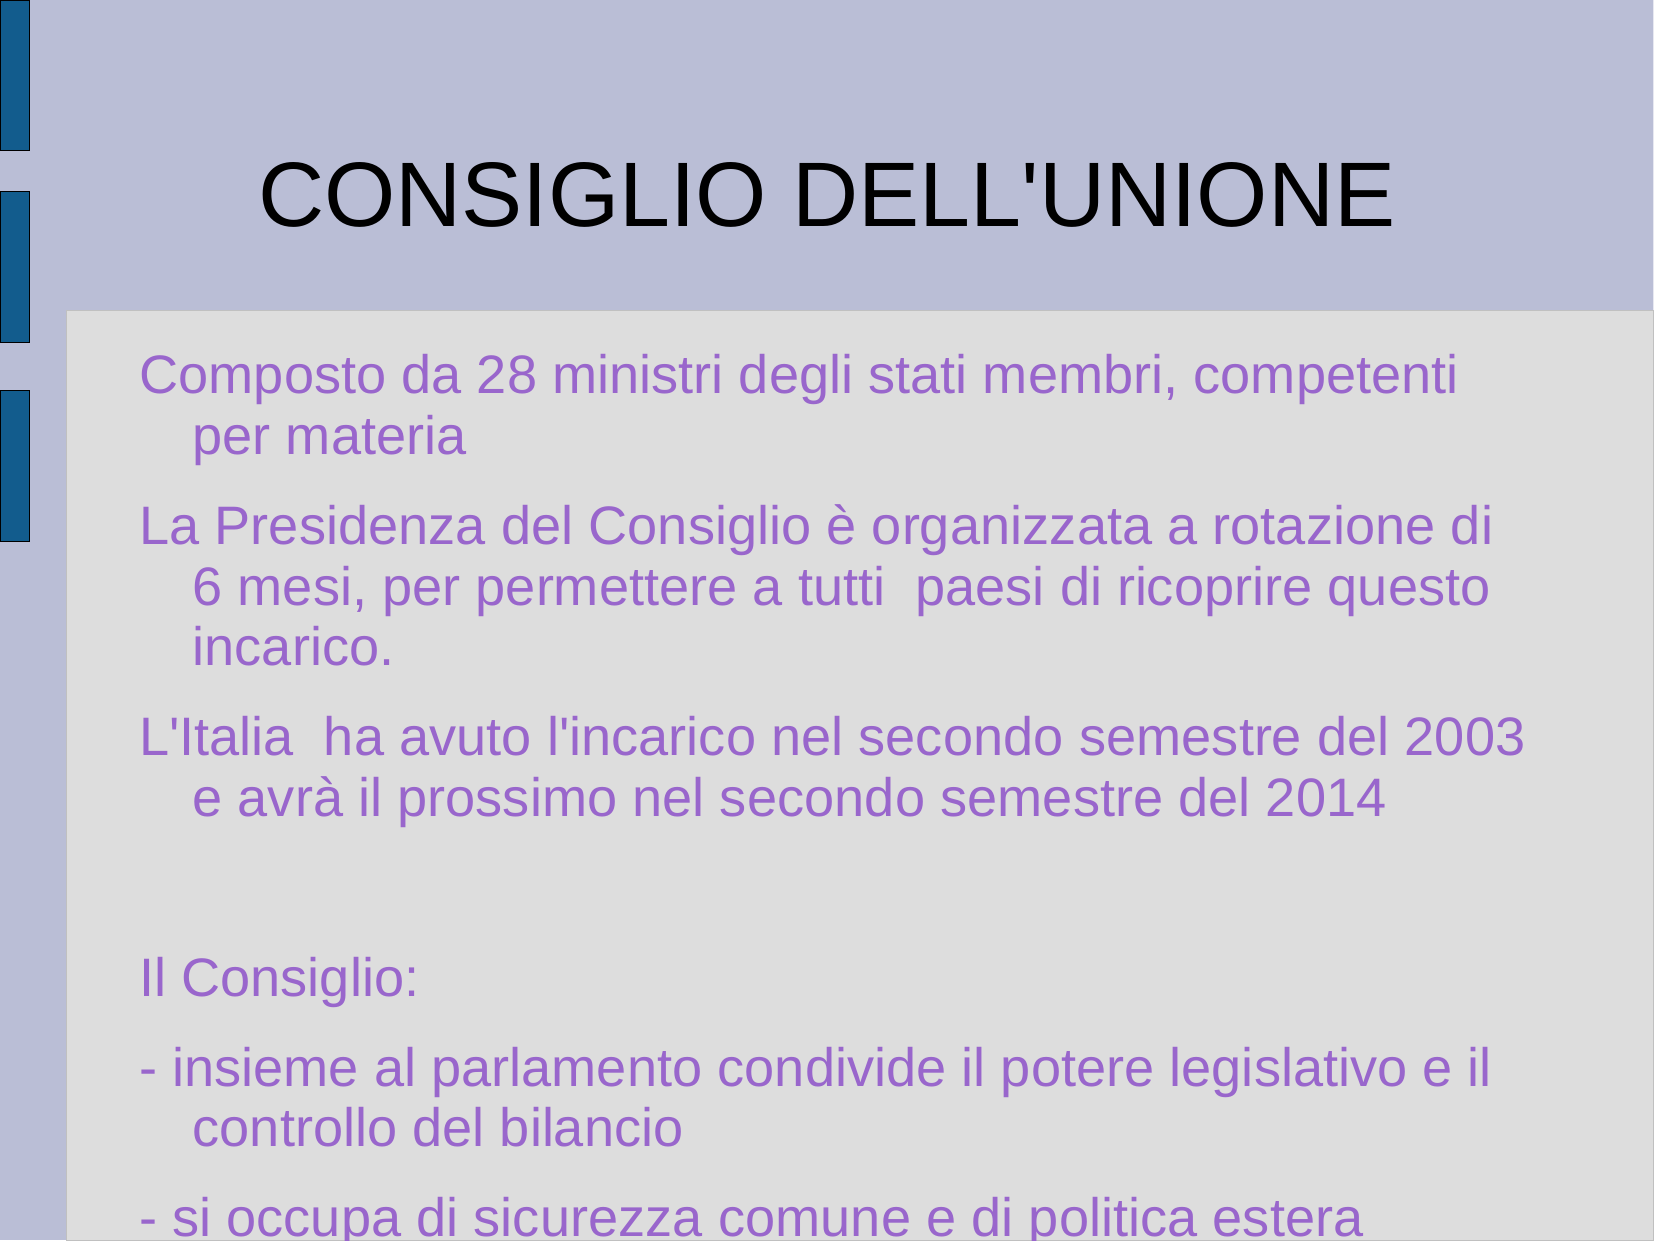

# CONSIGLIO DELL'UNIONE
Composto da 28 ministri degli stati membri, competenti per materia
La Presidenza del Consiglio è organizzata a rotazione di 6 mesi, per permettere a tutti paesi di ricoprire questo incarico.
L'Italia ha avuto l'incarico nel secondo semestre del 2003 e avrà il prossimo nel secondo semestre del 2014
Il Consiglio:
- insieme al parlamento condivide il potere legislativo e il controllo del bilancio
- si occupa di sicurezza comune e di politica estera